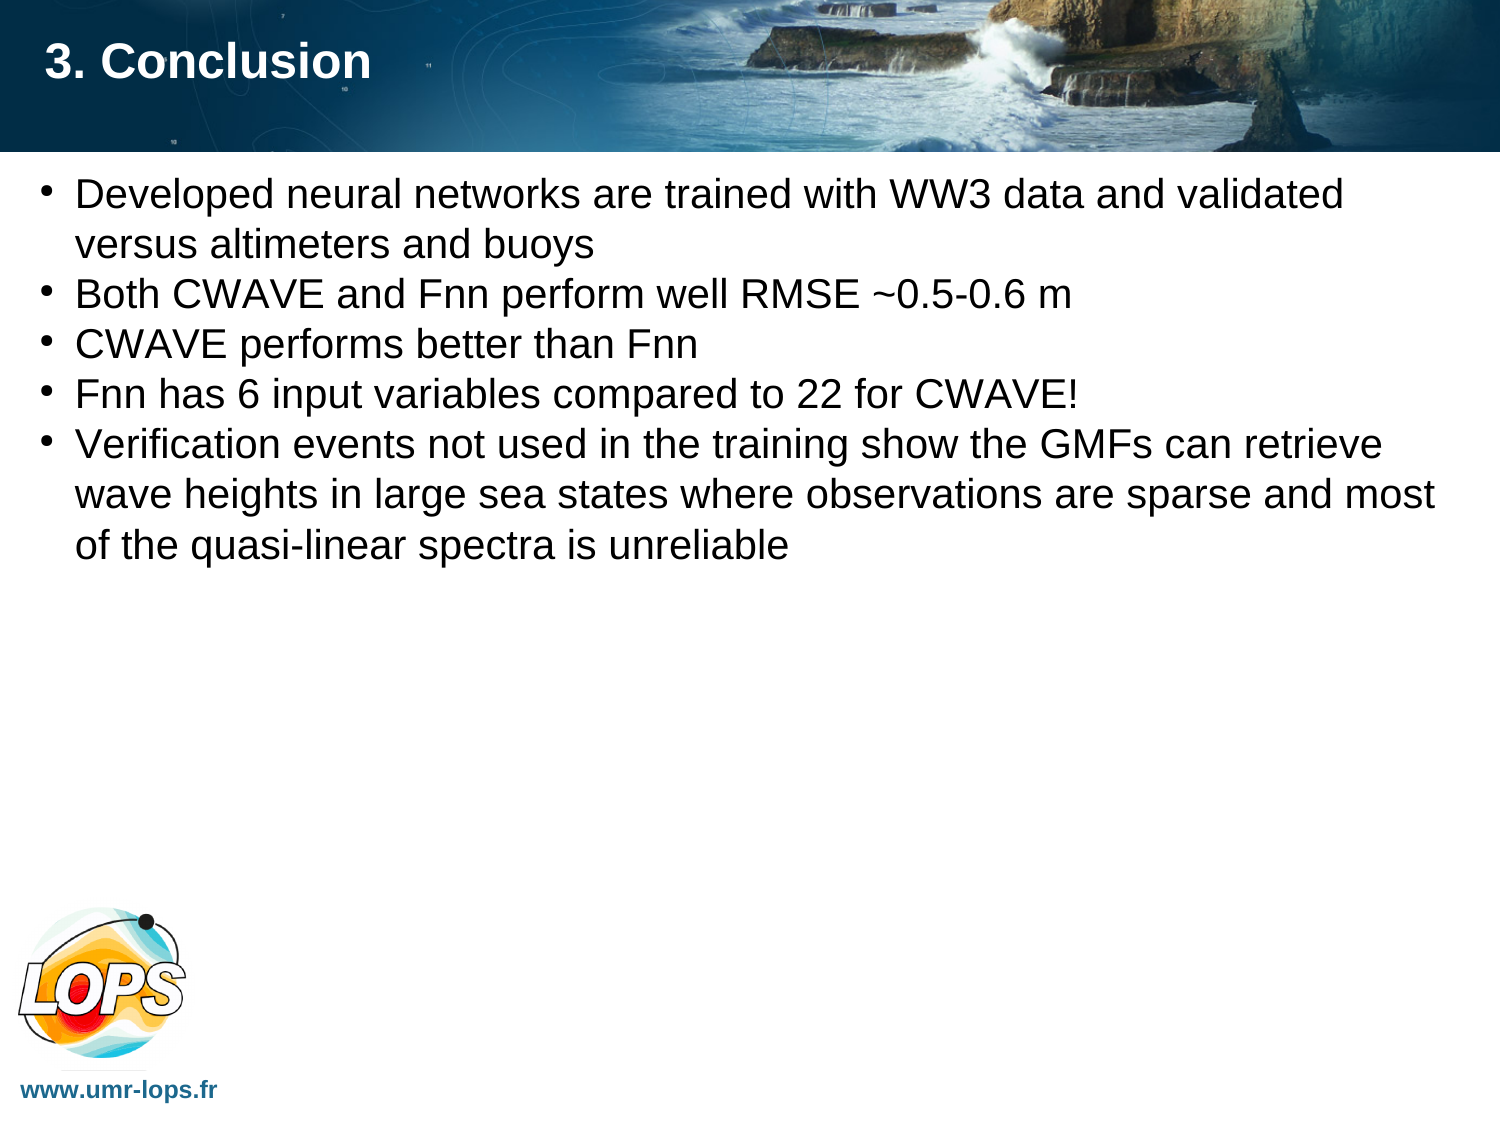

3. Conclusion
Developed neural networks are trained with WW3 data and validated versus altimeters and buoys
Both CWAVE and Fnn perform well RMSE ~0.5-0.6 m
CWAVE performs better than Fnn
Fnn has 6 input variables compared to 22 for CWAVE!
Verification events not used in the training show the GMFs can retrieve wave heights in large sea states where observations are sparse and most of the quasi-linear spectra is unreliable